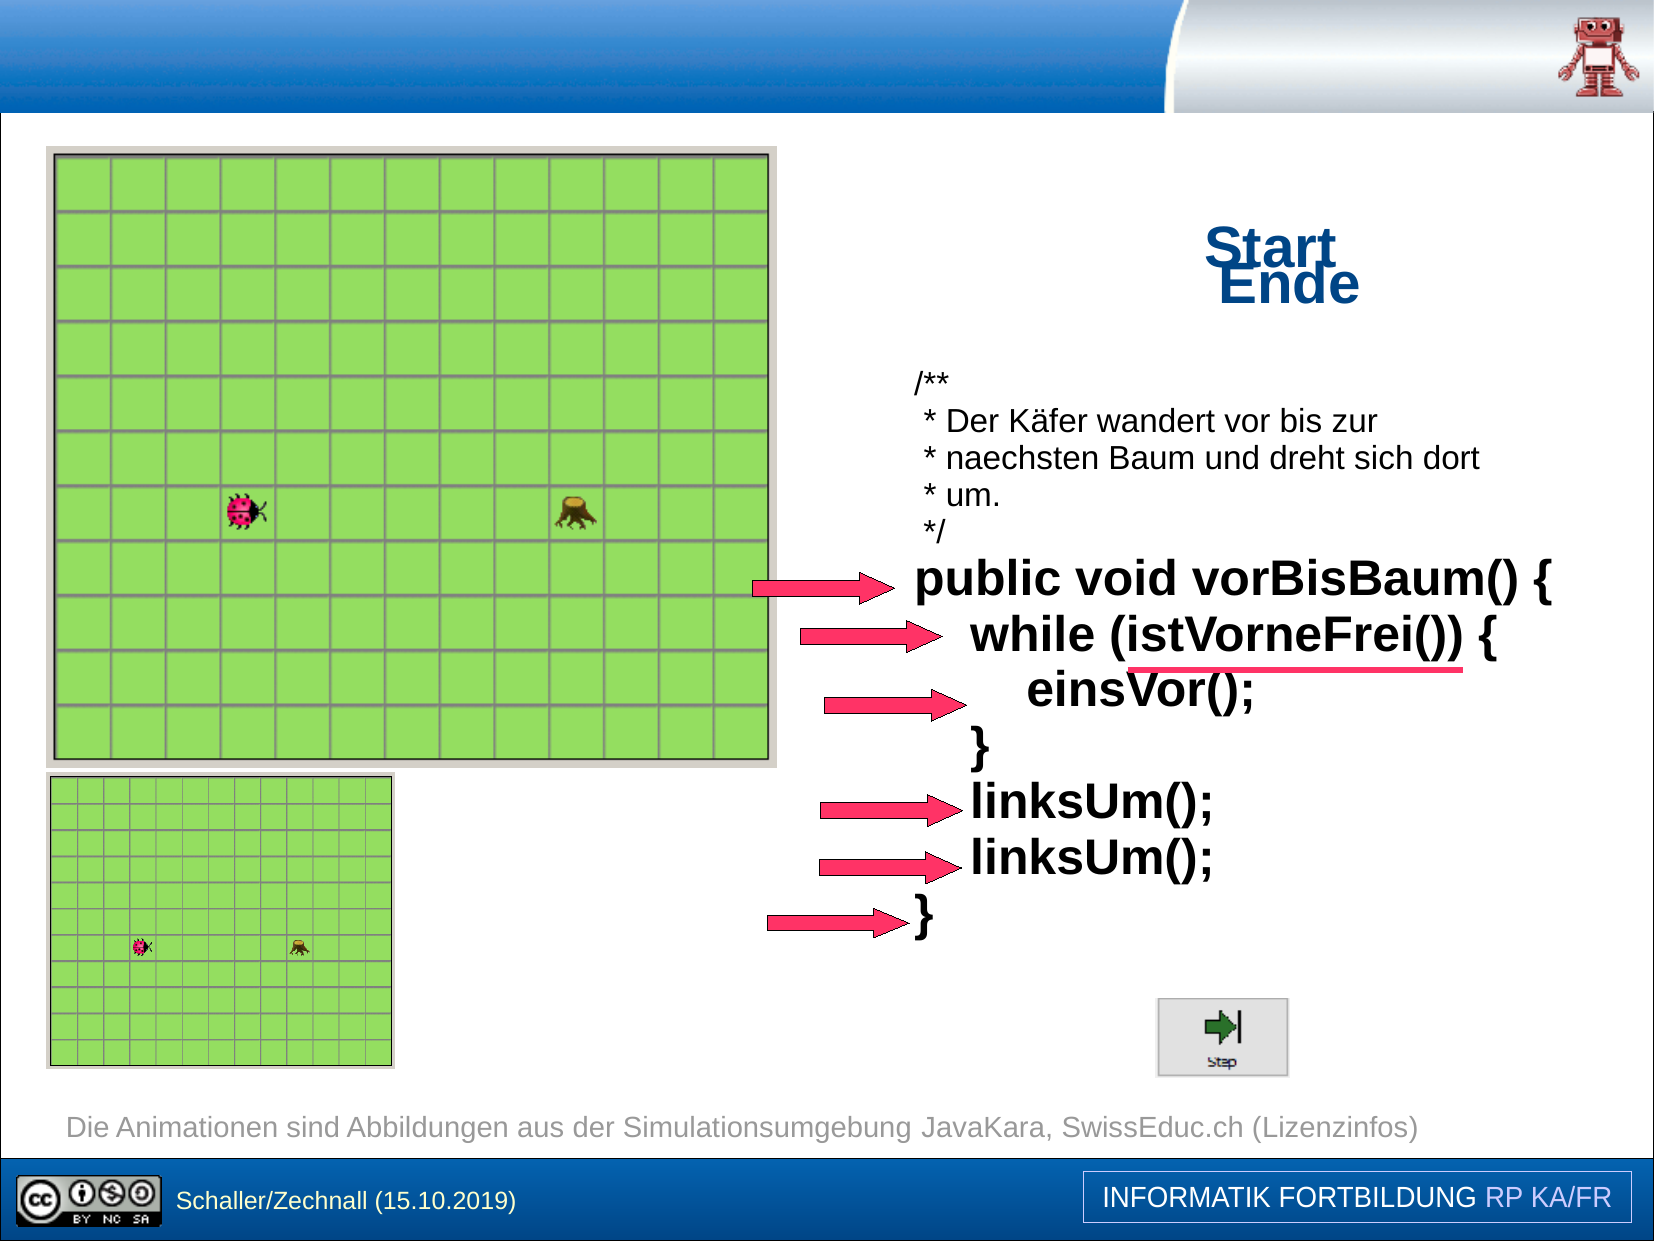

# Ablauf von while-Schleifen
Start
Ende
/**
 * Der Käfer wandert vor bis zur
 * naechsten Baum und dreht sich dort
 * um.
 */
public void vorBisBaum() {
 while (istVorneFrei()) {
 einsVor();
 }
 linksUm();
 linksUm();
}
Die Animationen sind Abbildungen aus der Simulationsumgebung JavaKara, SwissEduc.ch (Lizenzinfos)
2
23.04.2009